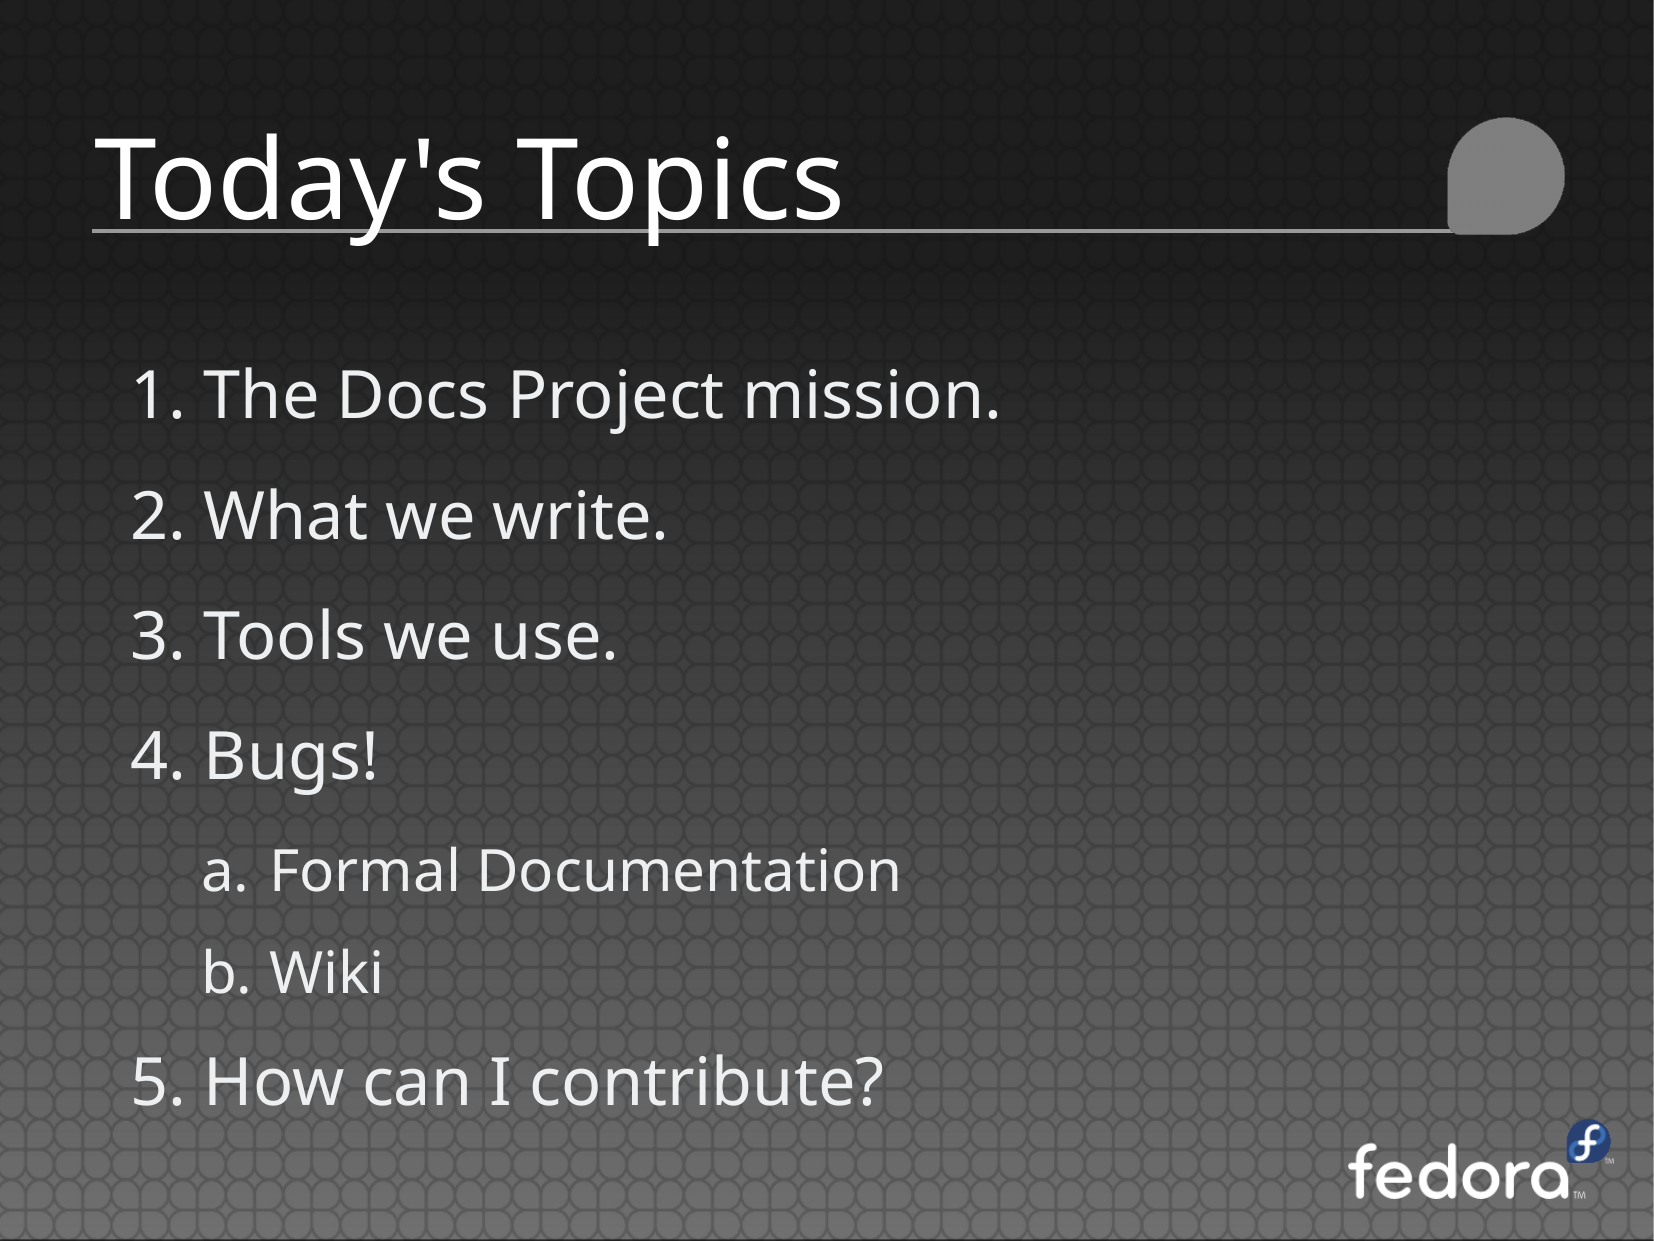

# Today's Topics
 The Docs Project mission.
 What we write.
 Tools we use.
 Bugs!
 Formal Documentation
 Wiki
 How can I contribute?